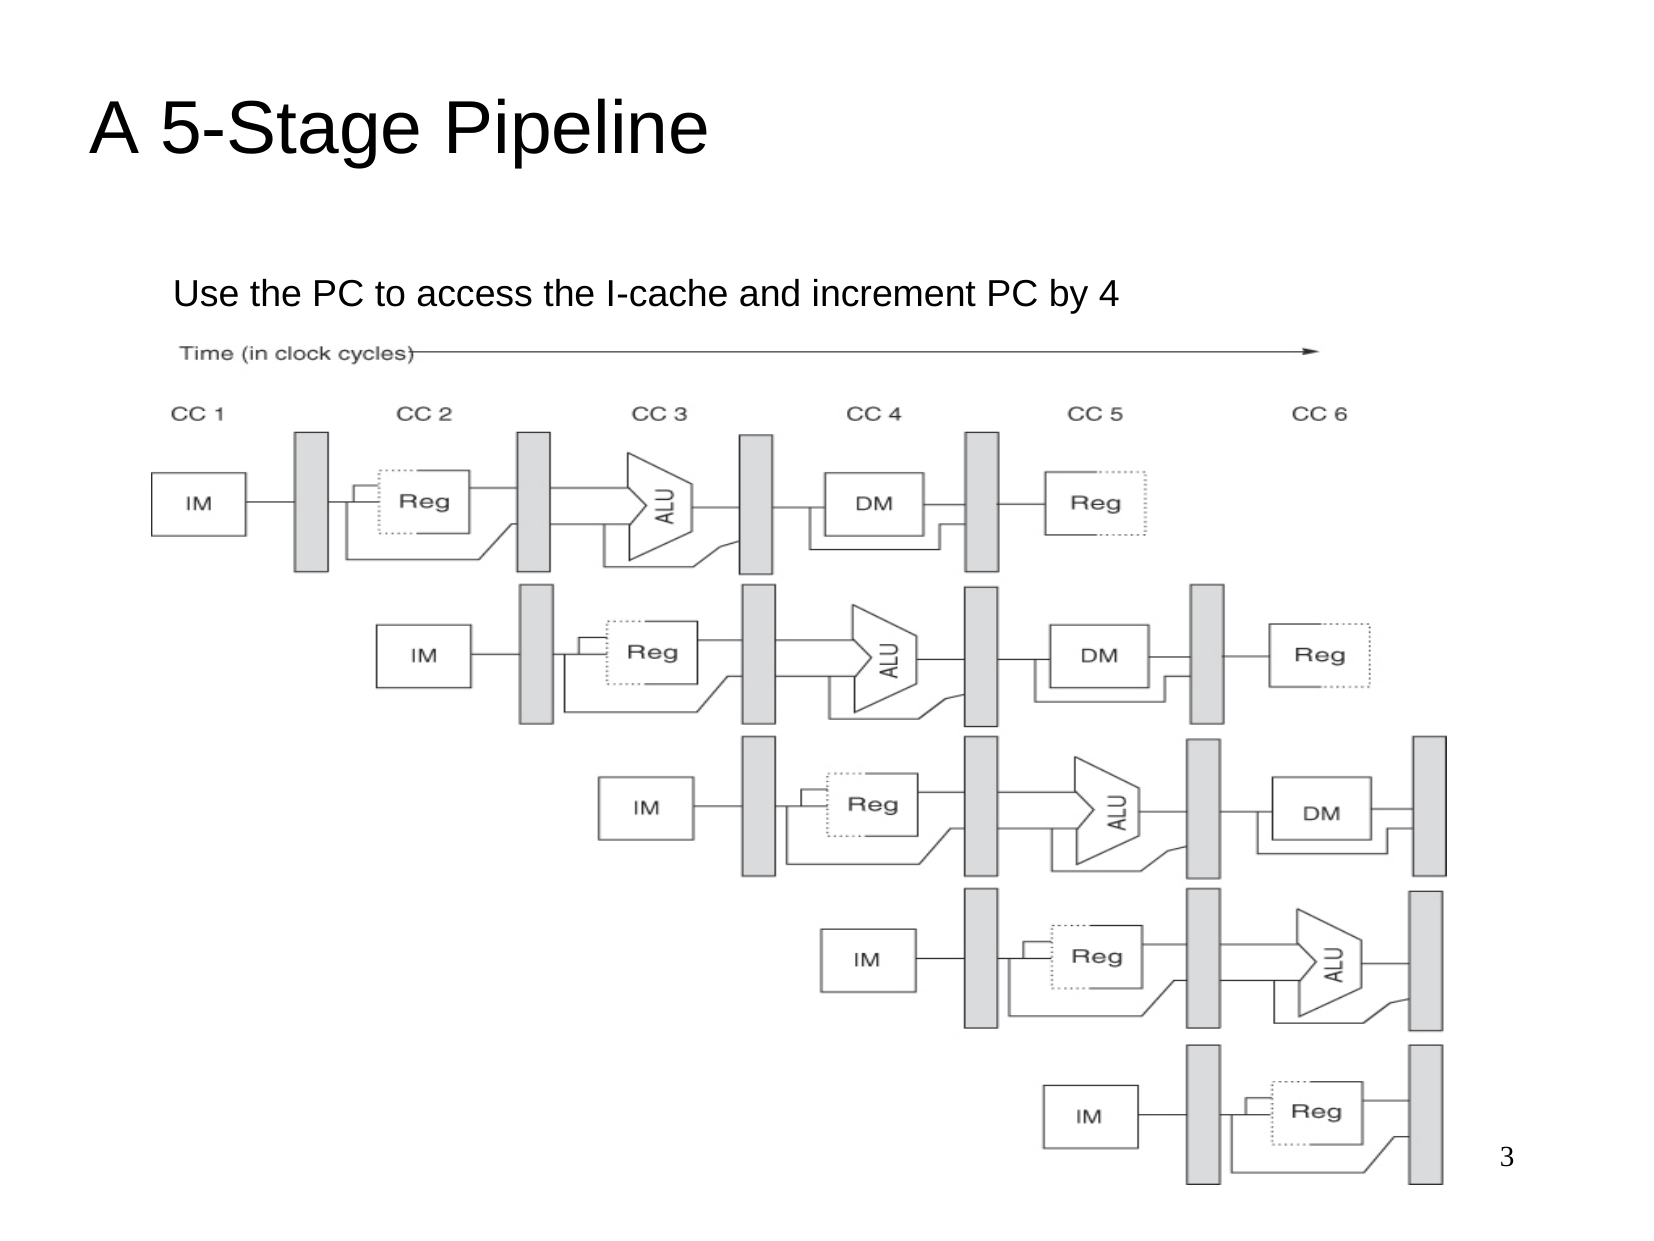

A 5-Stage Pipeline
 Use the PC to access the I-cache and increment PC by 4